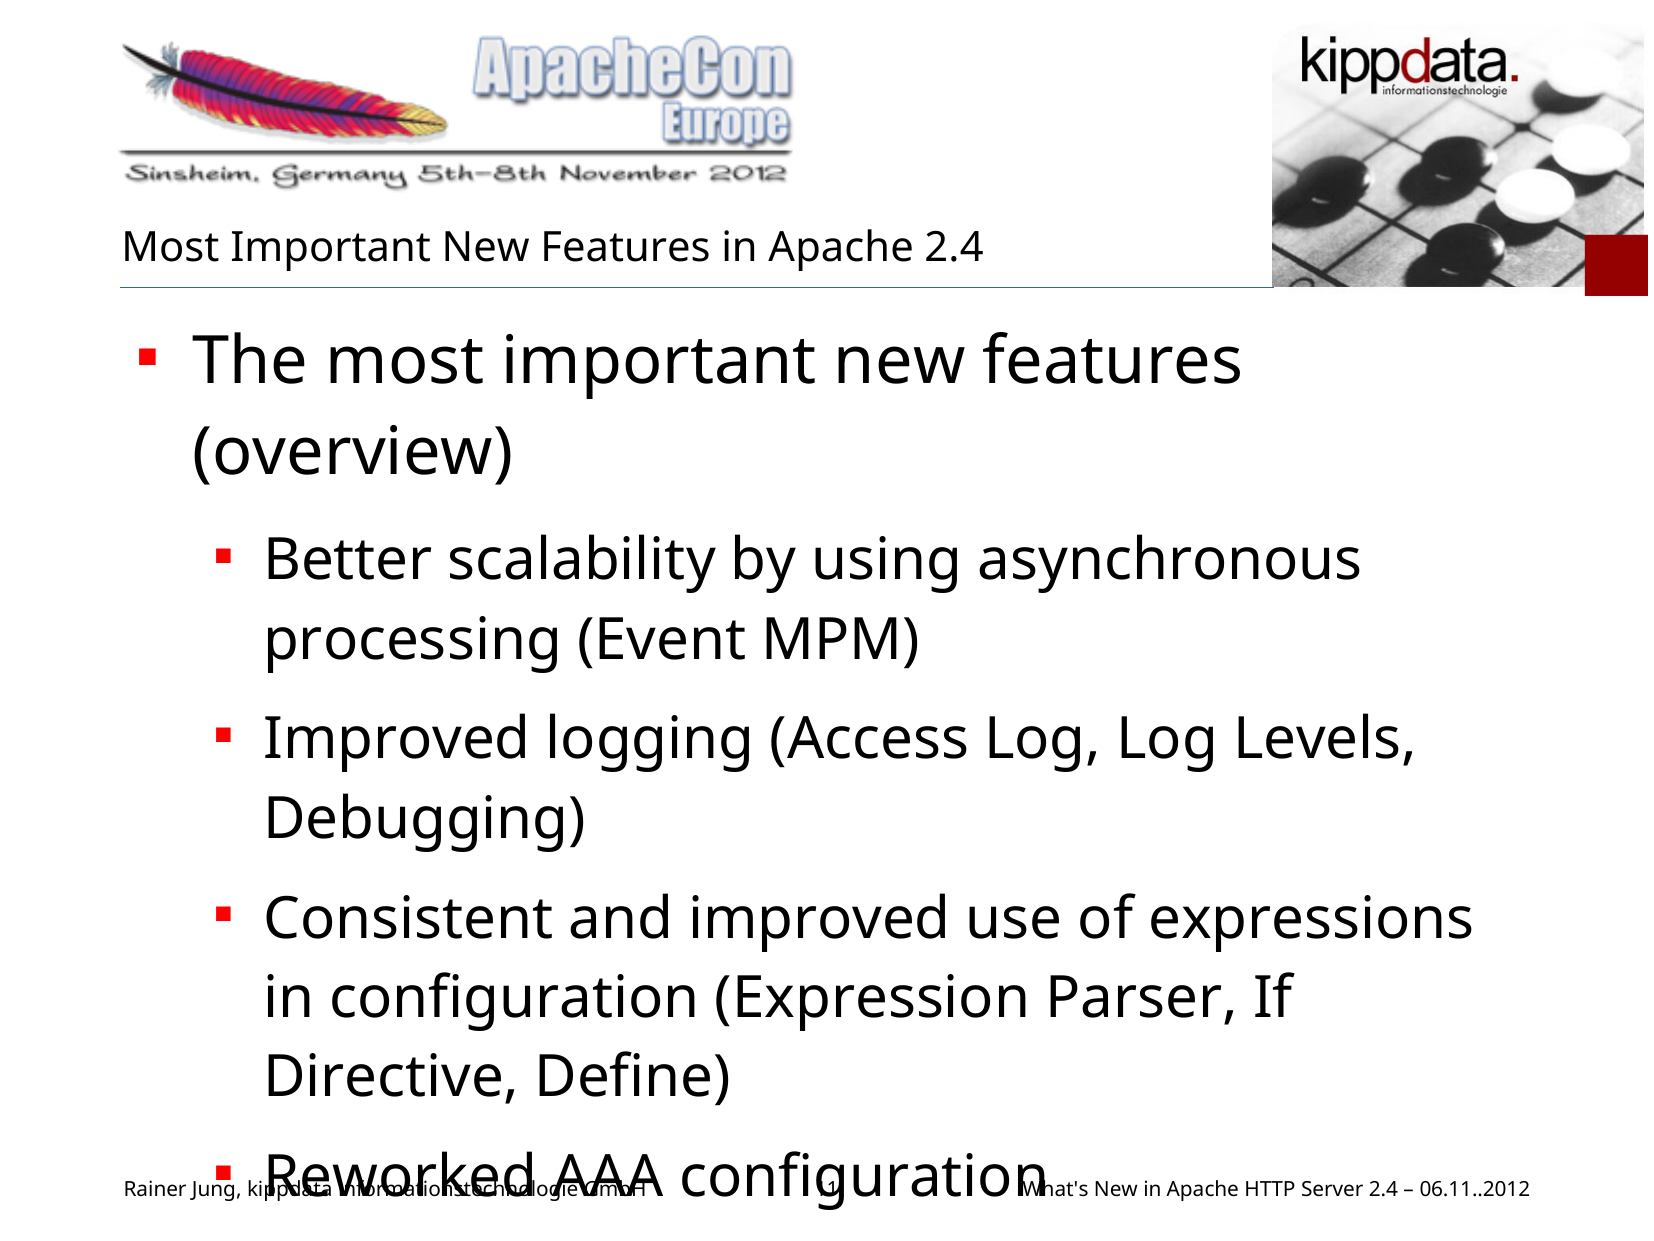

# Most Important New Features in Apache 2.4
The most important new features (overview)
Better scalability by using asynchronous processing (Event MPM)
Improved logging (Access Log, Log Levels, Debugging)
Consistent and improved use of expressions in configuration (Expression Parser, If Directive, Define)
Reworked AAA configuration
Reduced memory consumption
Improvements in mod_ssl, mod_proxy, …
About 40 new modules in total